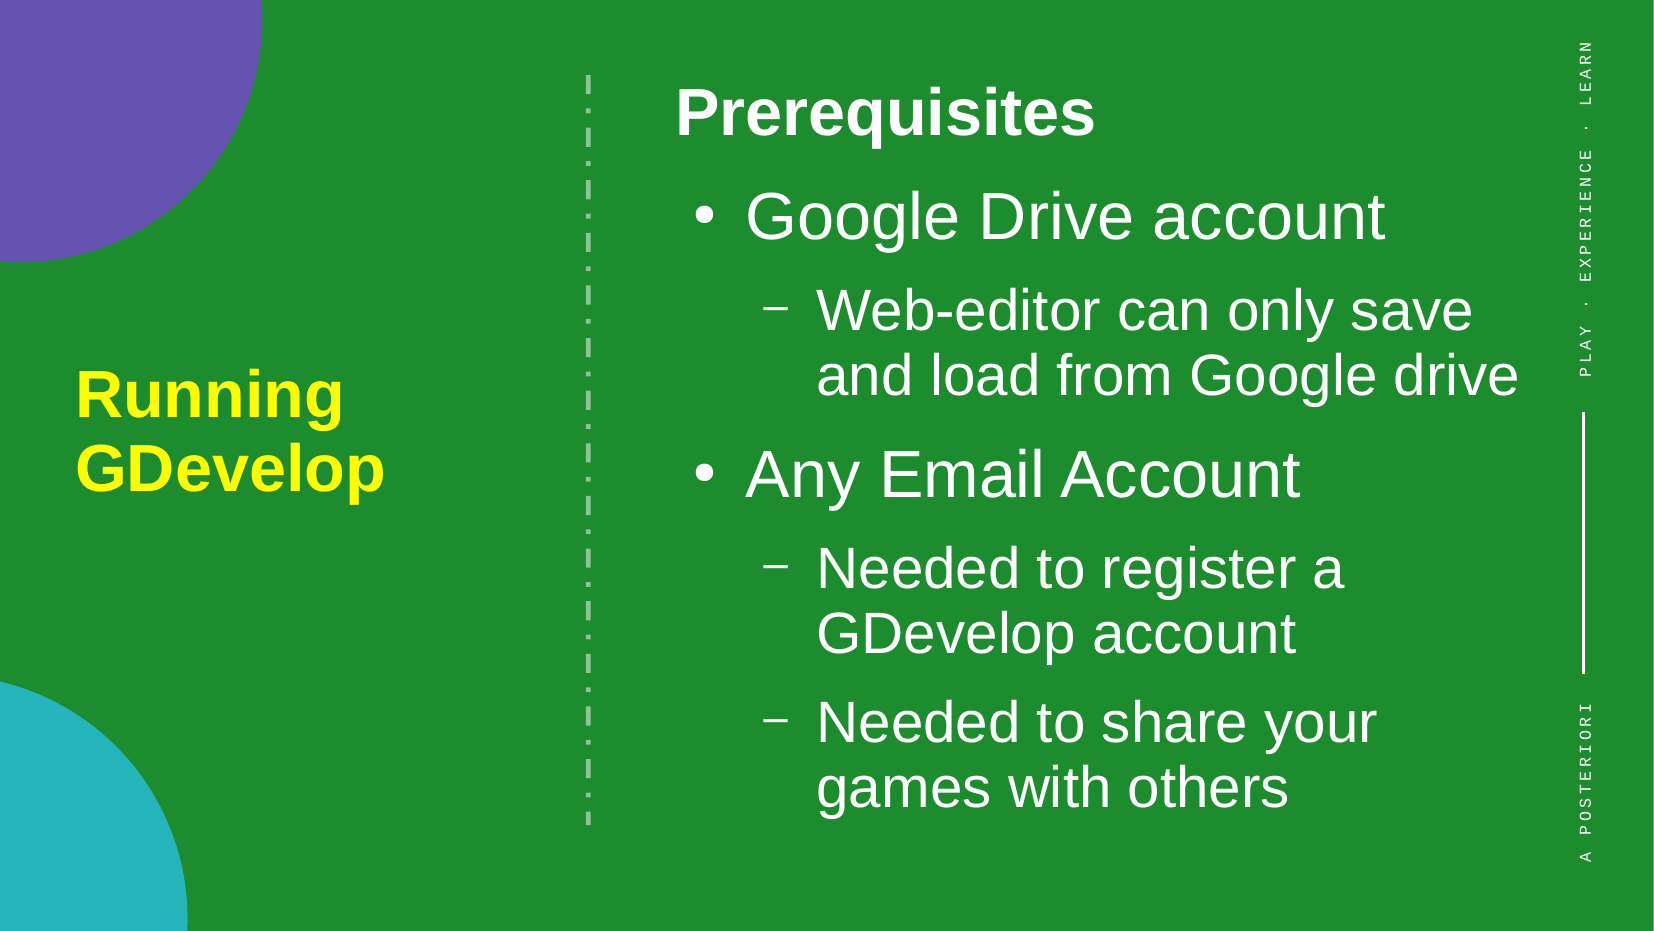

Prerequisites
Google Drive account
Web-editor can only save and load from Google drive
Any Email Account
Needed to register a GDevelop account
Needed to share your games with others
# Running GDevelop